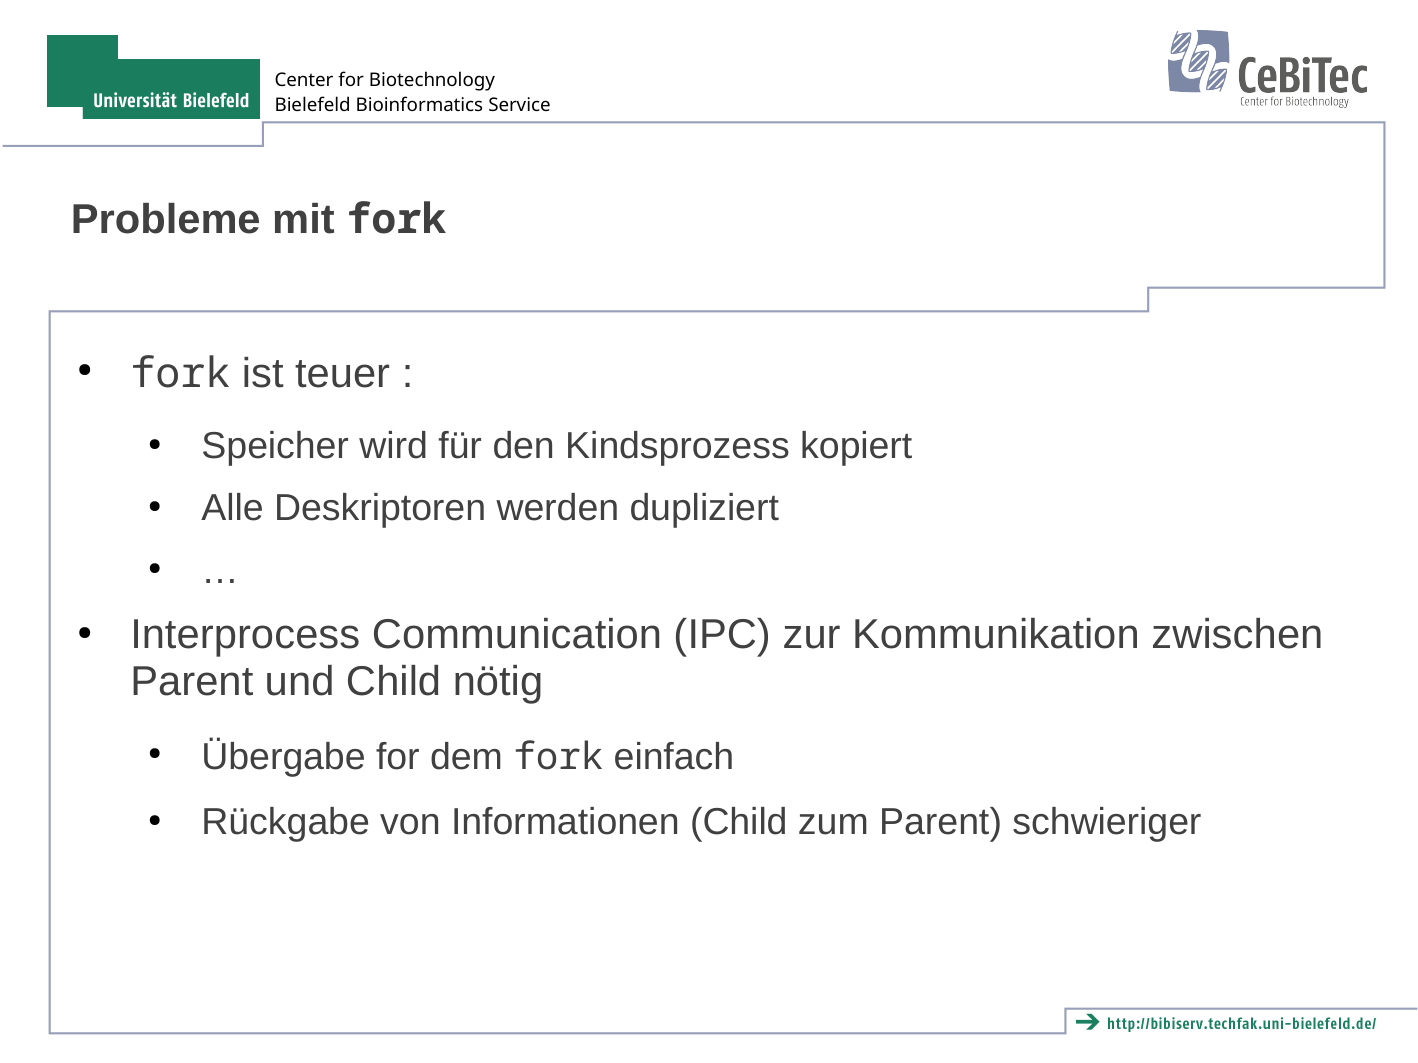

# Probleme mit fork
fork ist teuer :
Speicher wird für den Kindsprozess kopiert
Alle Deskriptoren werden dupliziert
…
Interprocess Communication (IPC) zur Kommunikation zwischen Parent und Child nötig
Übergabe for dem fork einfach
Rückgabe von Informationen (Child zum Parent) schwieriger